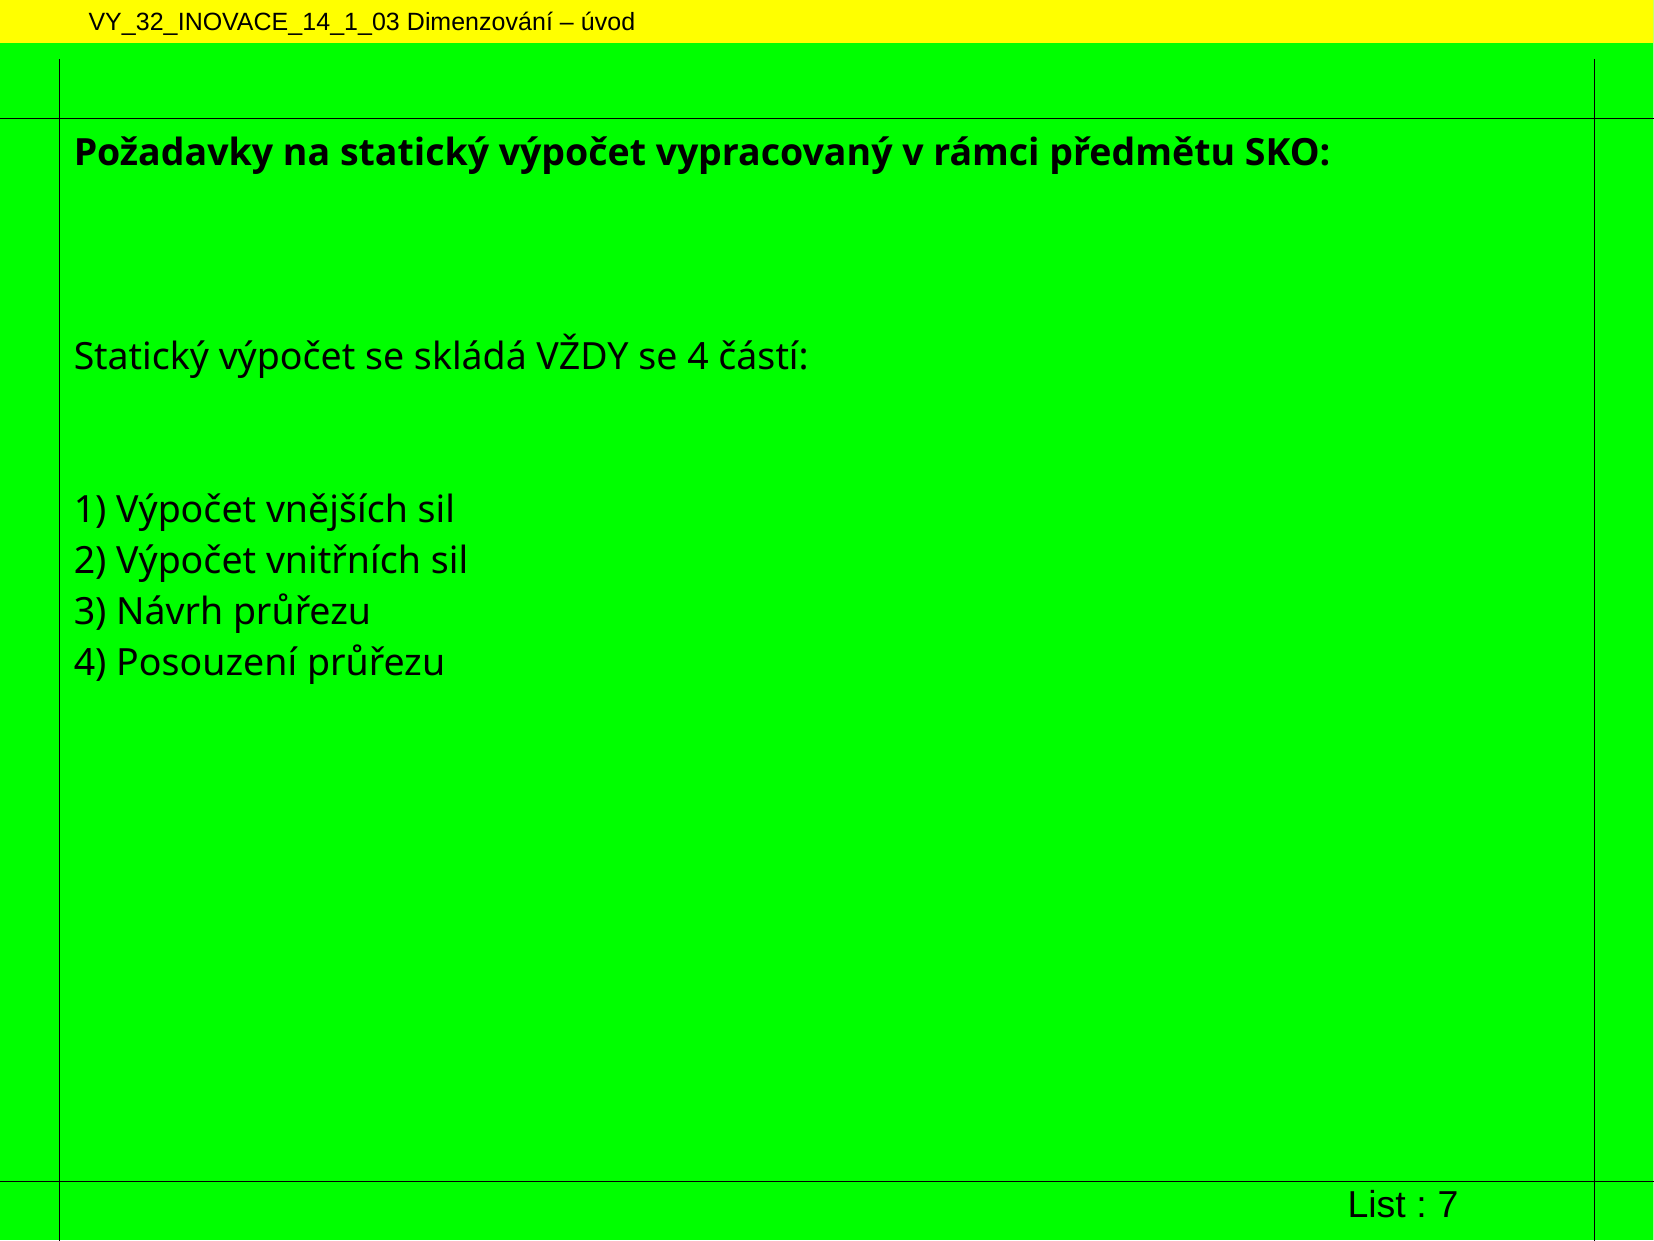

VY_32_INOVACE_14_1_03 Dimenzování – úvod
Požadavky na statický výpočet vypracovaný v rámci předmětu SKO:
Statický výpočet se skládá VŽDY se 4 částí:
1) Výpočet vnějších sil
2) Výpočet vnitřních sil
3) Návrh průřezu
4) Posouzení průřezu
List :